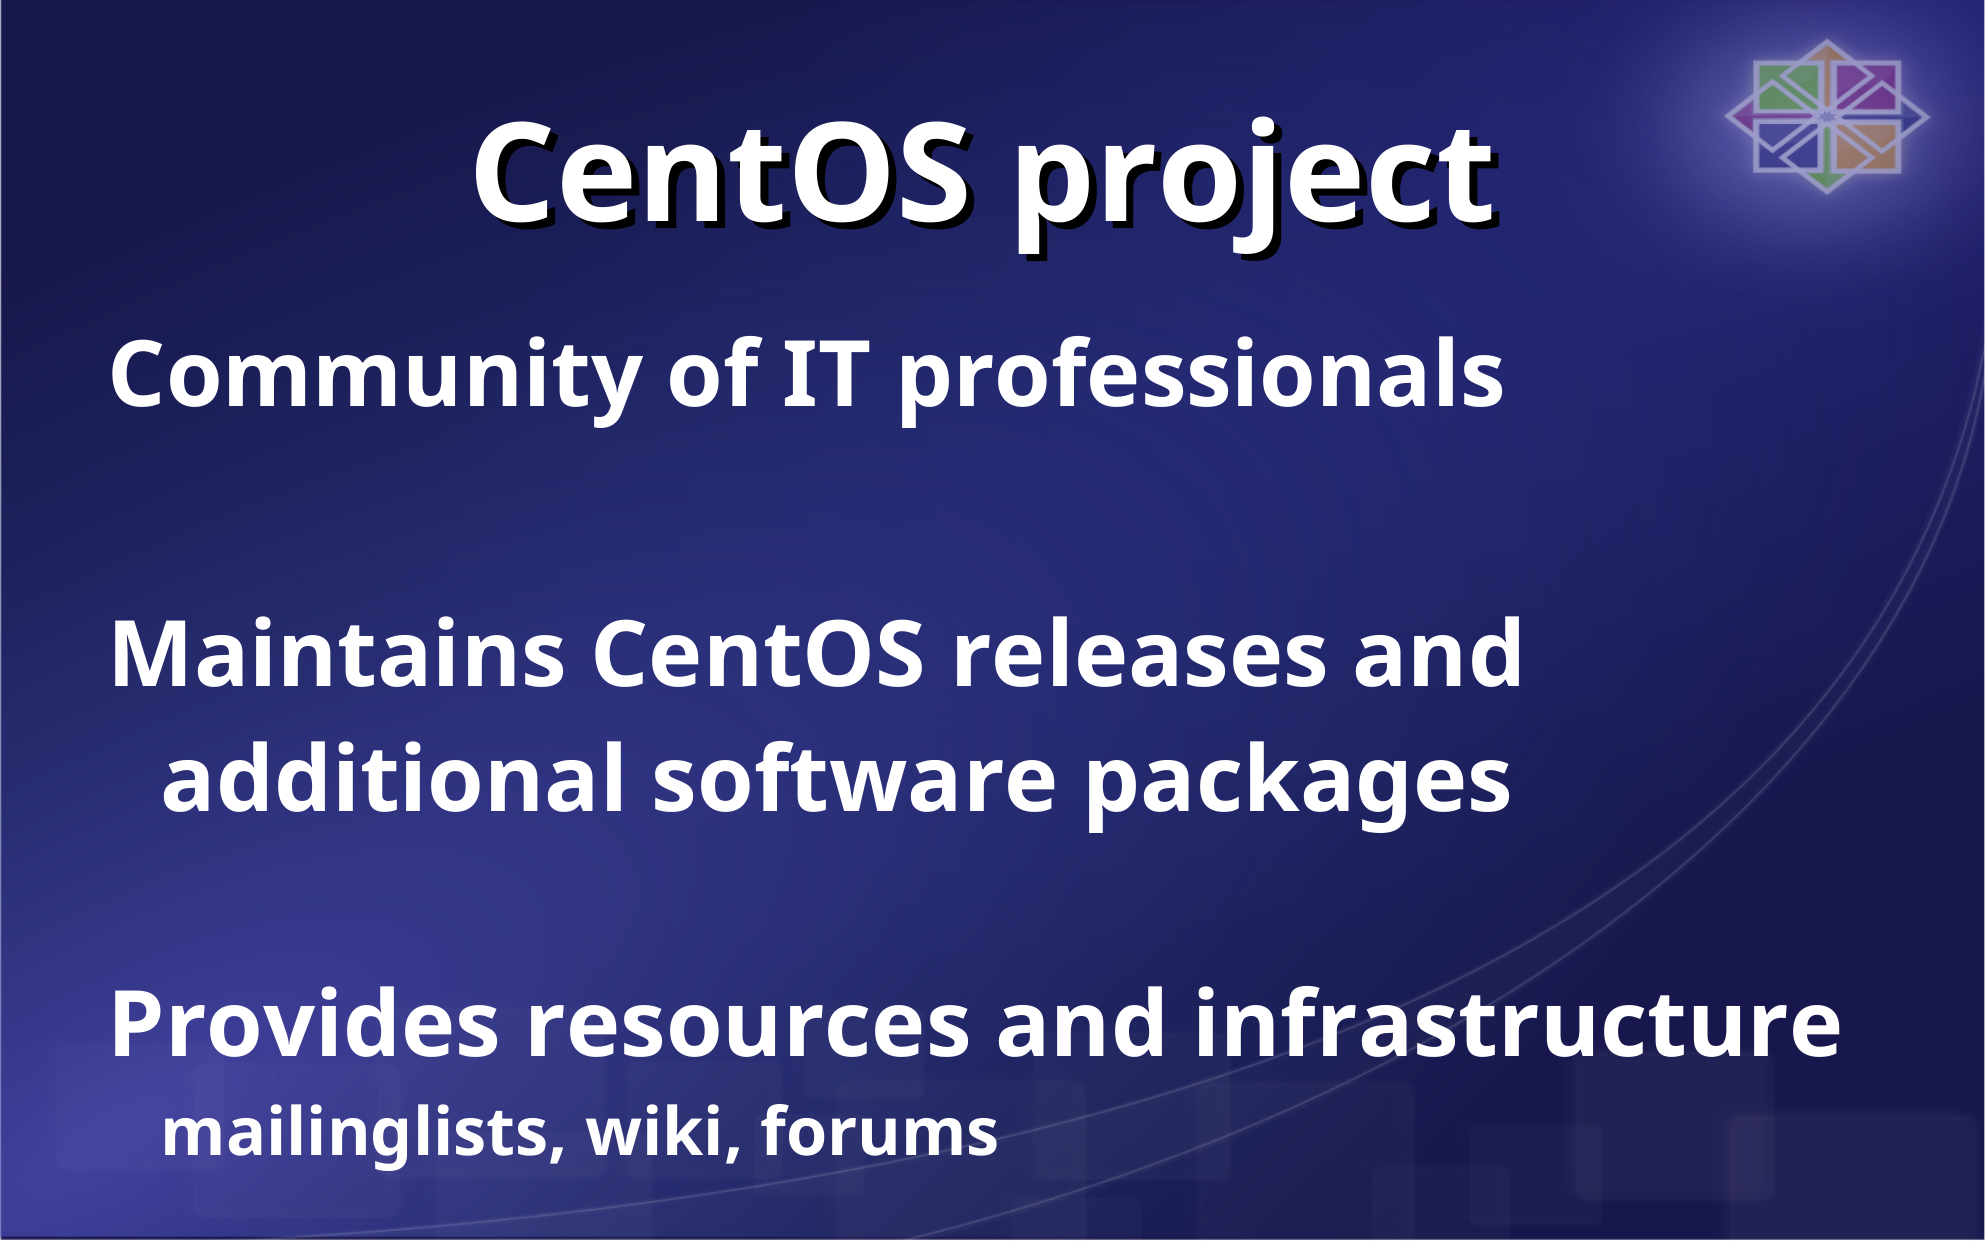

# CentOS project
Community of IT professionals
Maintains CentOS releases and additional software packages
Provides resources and infrastructure mailinglists, wiki, forums